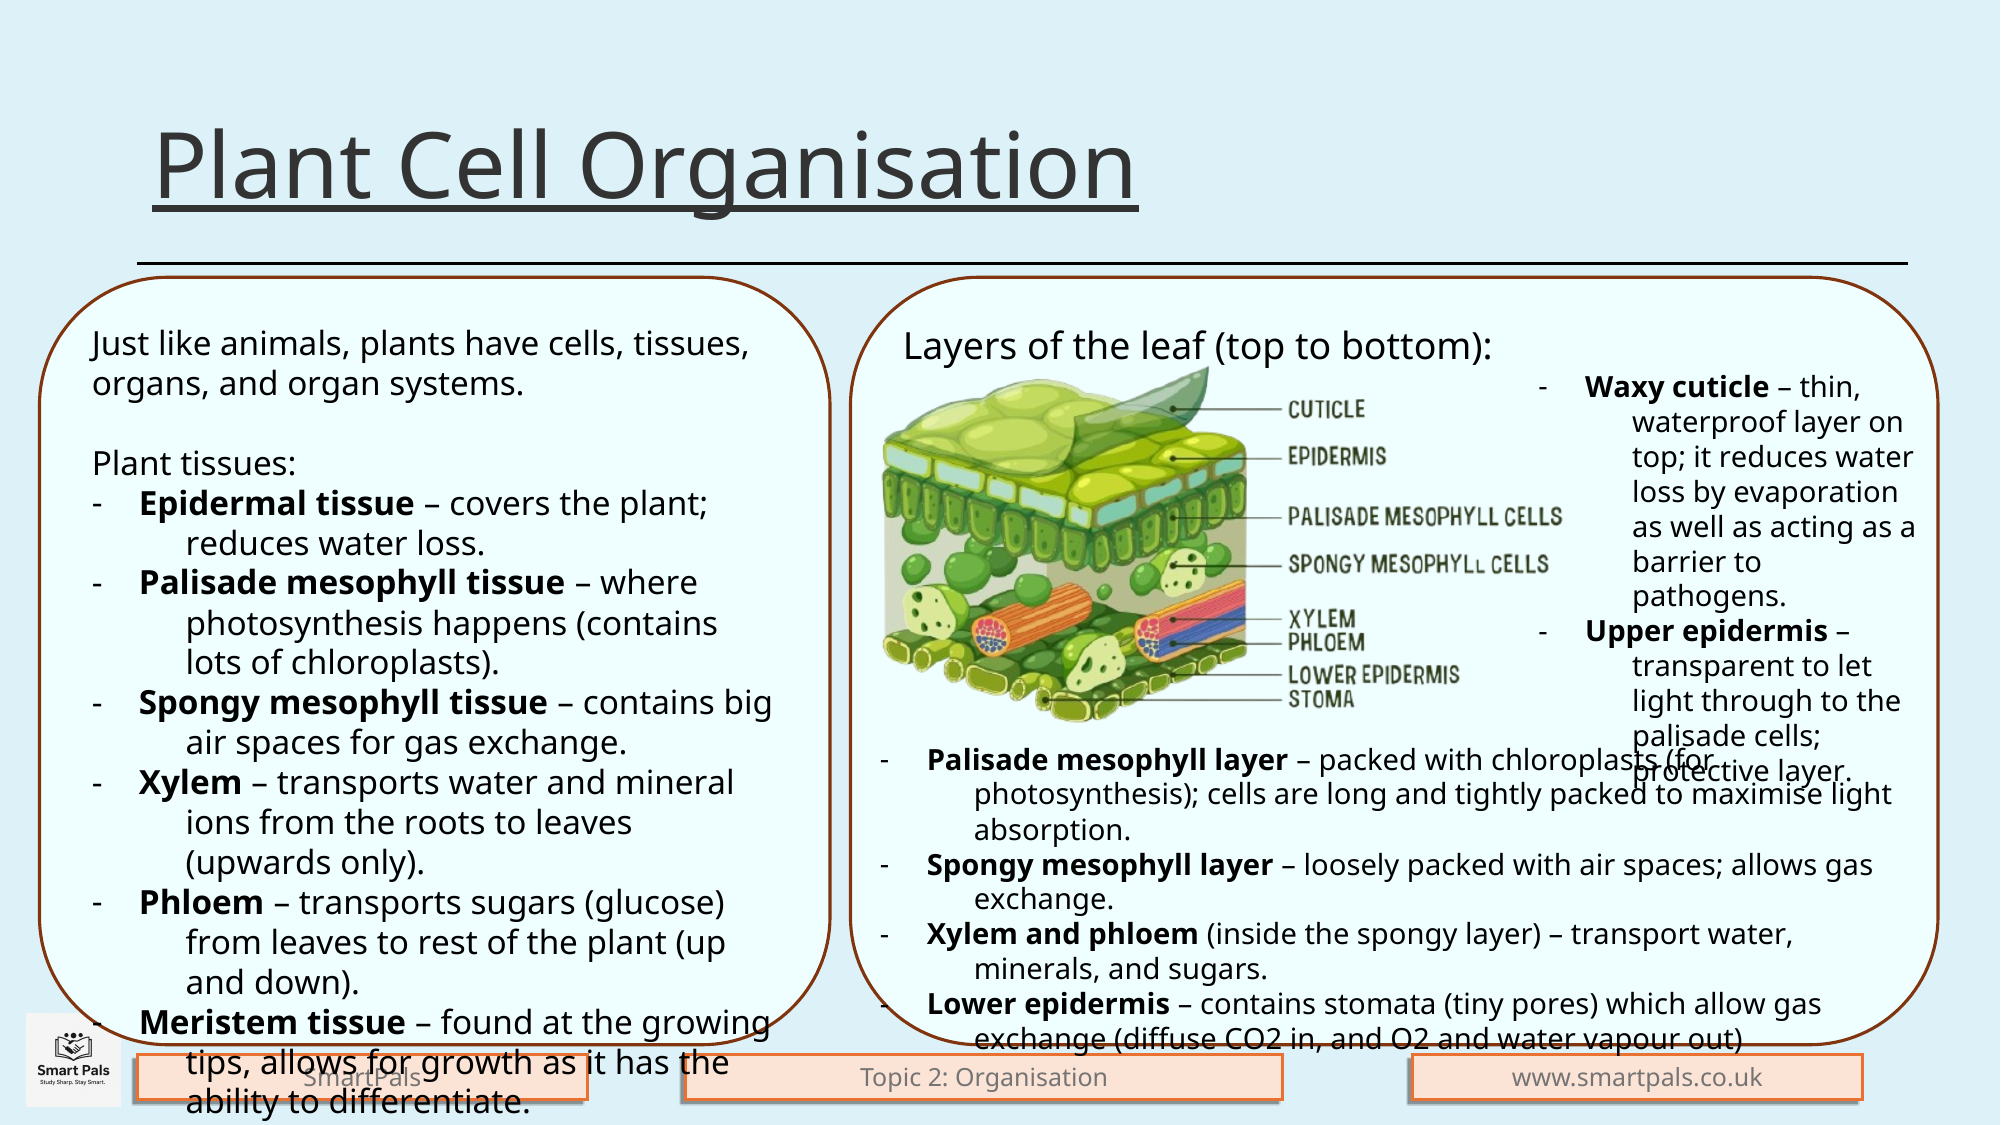

# Plant Cell Organisation
Just like animals, plants have cells, tissues, organs, and organ systems.
Plant tissues:
Epidermal tissue – covers the plant; reduces water loss.
Palisade mesophyll tissue – where photosynthesis happens (contains lots of chloroplasts).
Spongy mesophyll tissue – contains big air spaces for gas exchange.
Xylem – transports water and mineral ions from the roots to leaves (upwards only).
Phloem – transports sugars (glucose) from leaves to rest of the plant (up and down).
Meristem tissue – found at the growing tips, allows for growth as it has the ability to differentiate.
Layers of the leaf (top to bottom):
Waxy cuticle – thin, waterproof layer on top; it reduces water loss by evaporation as well as acting as a barrier to pathogens.
Upper epidermis – transparent to let light through to the palisade cells; protective layer.
Palisade mesophyll layer – packed with chloroplasts (for photosynthesis); cells are long and tightly packed to maximise light absorption.
Spongy mesophyll layer – loosely packed with air spaces; allows gas exchange.
Xylem and phloem (inside the spongy layer) – transport water, minerals, and sugars.
Lower epidermis – contains stomata (tiny pores) which allow gas exchange (diffuse CO2 in, and O2 and water vapour out)